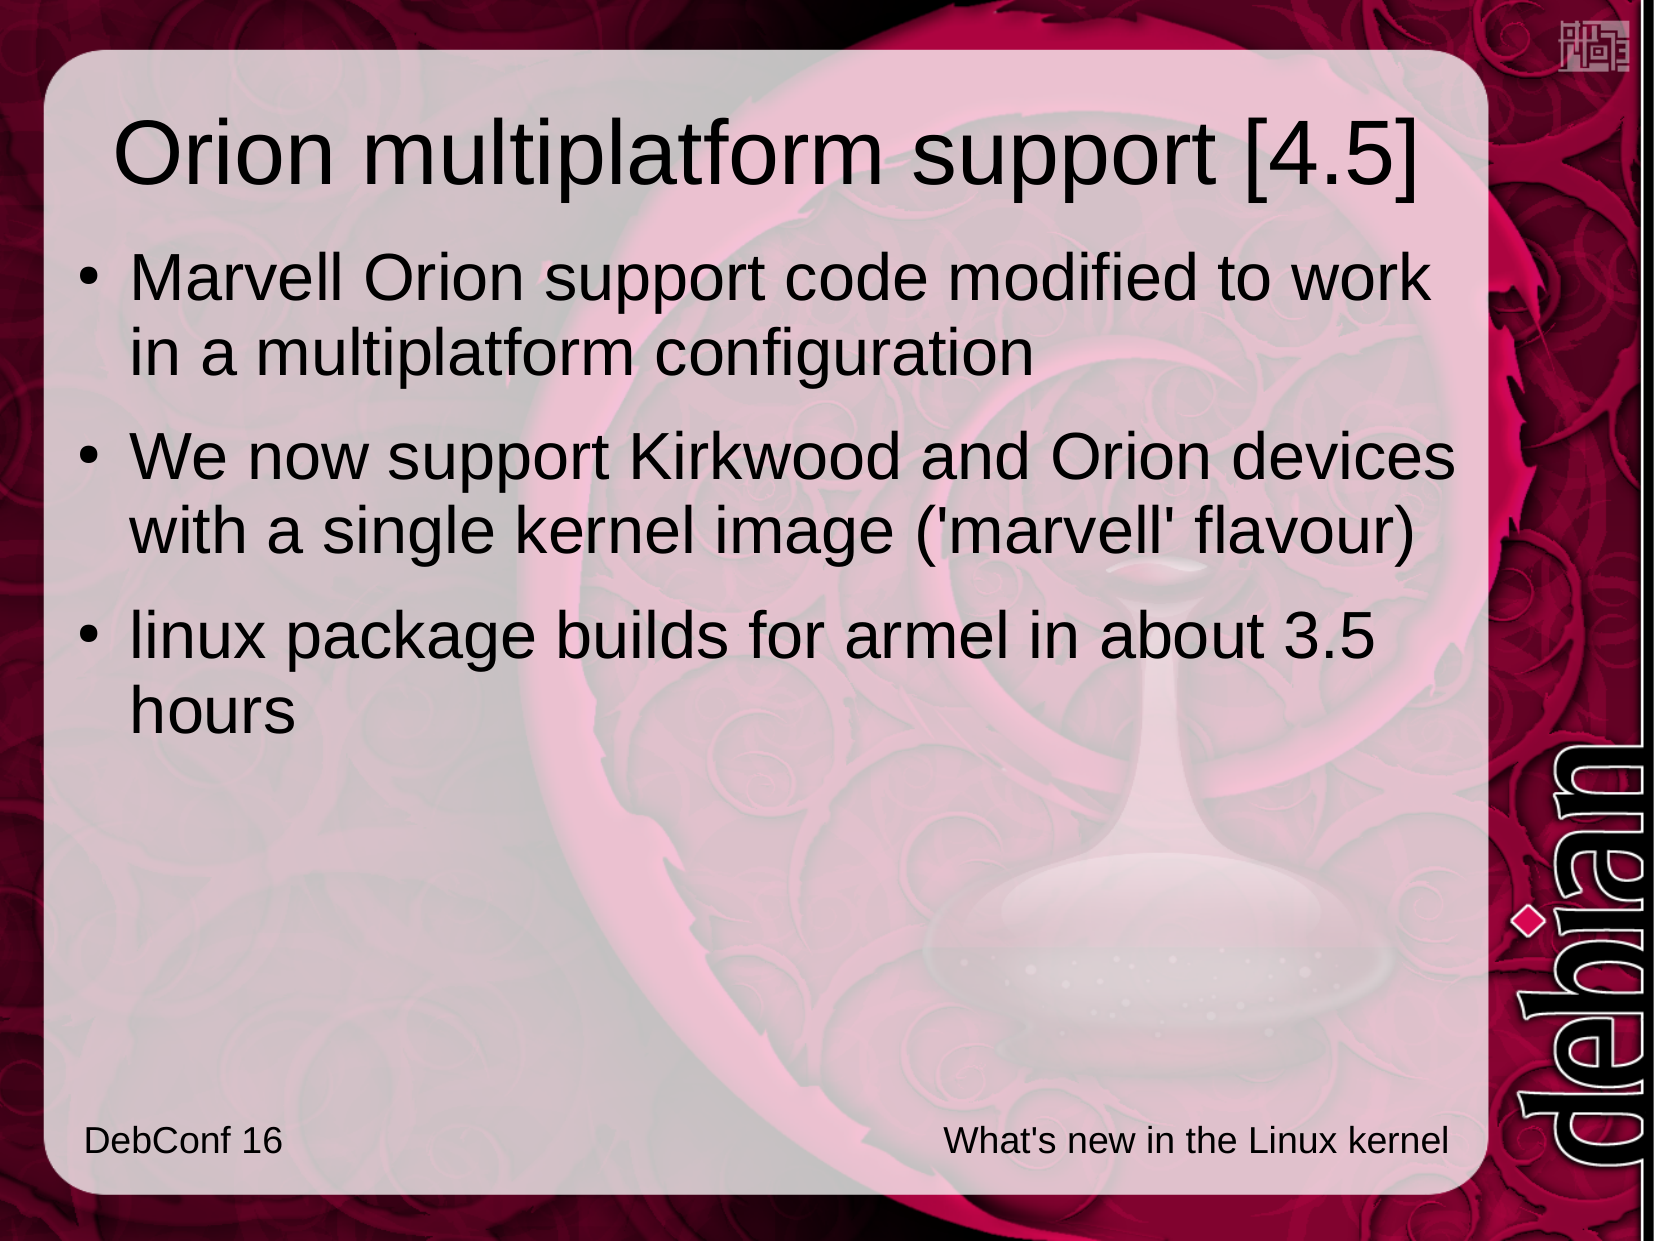

# Orion multiplatform support [4.5]
Marvell Orion support code modified to work in a multiplatform configuration
We now support Kirkwood and Orion devices with a single kernel image ('marvell' flavour)
linux package builds for armel in about 3.5 hours